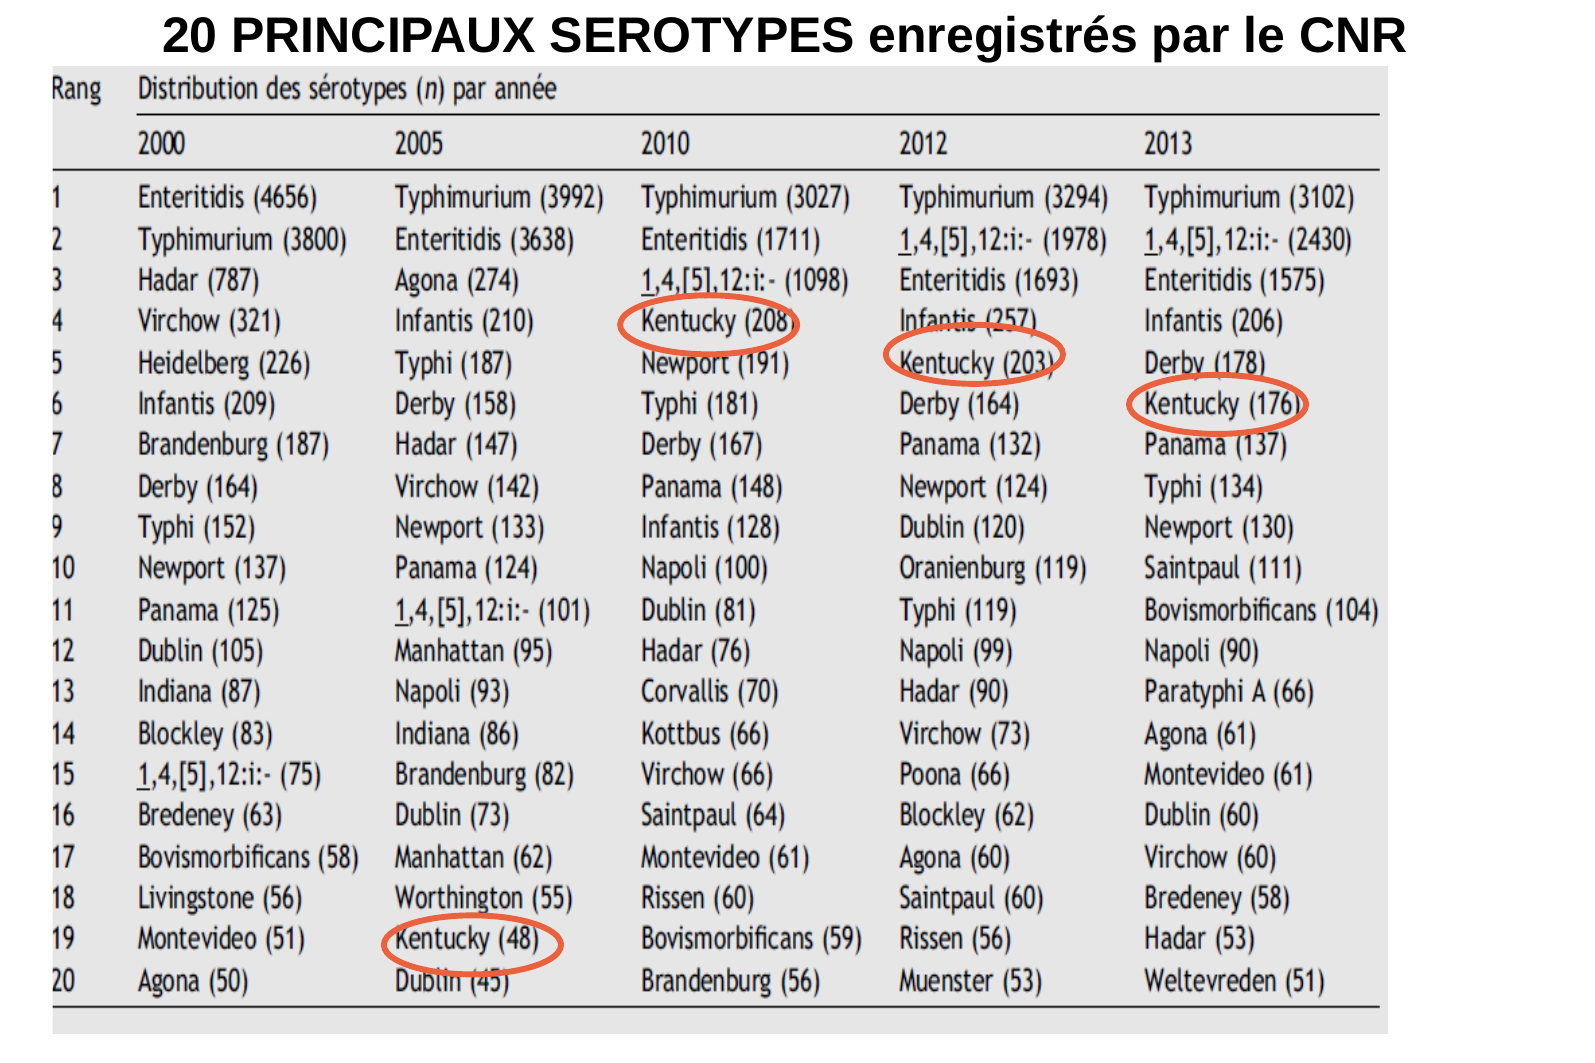

20 PRINCIPAUX SEROTYPES enregistrés par le CNR